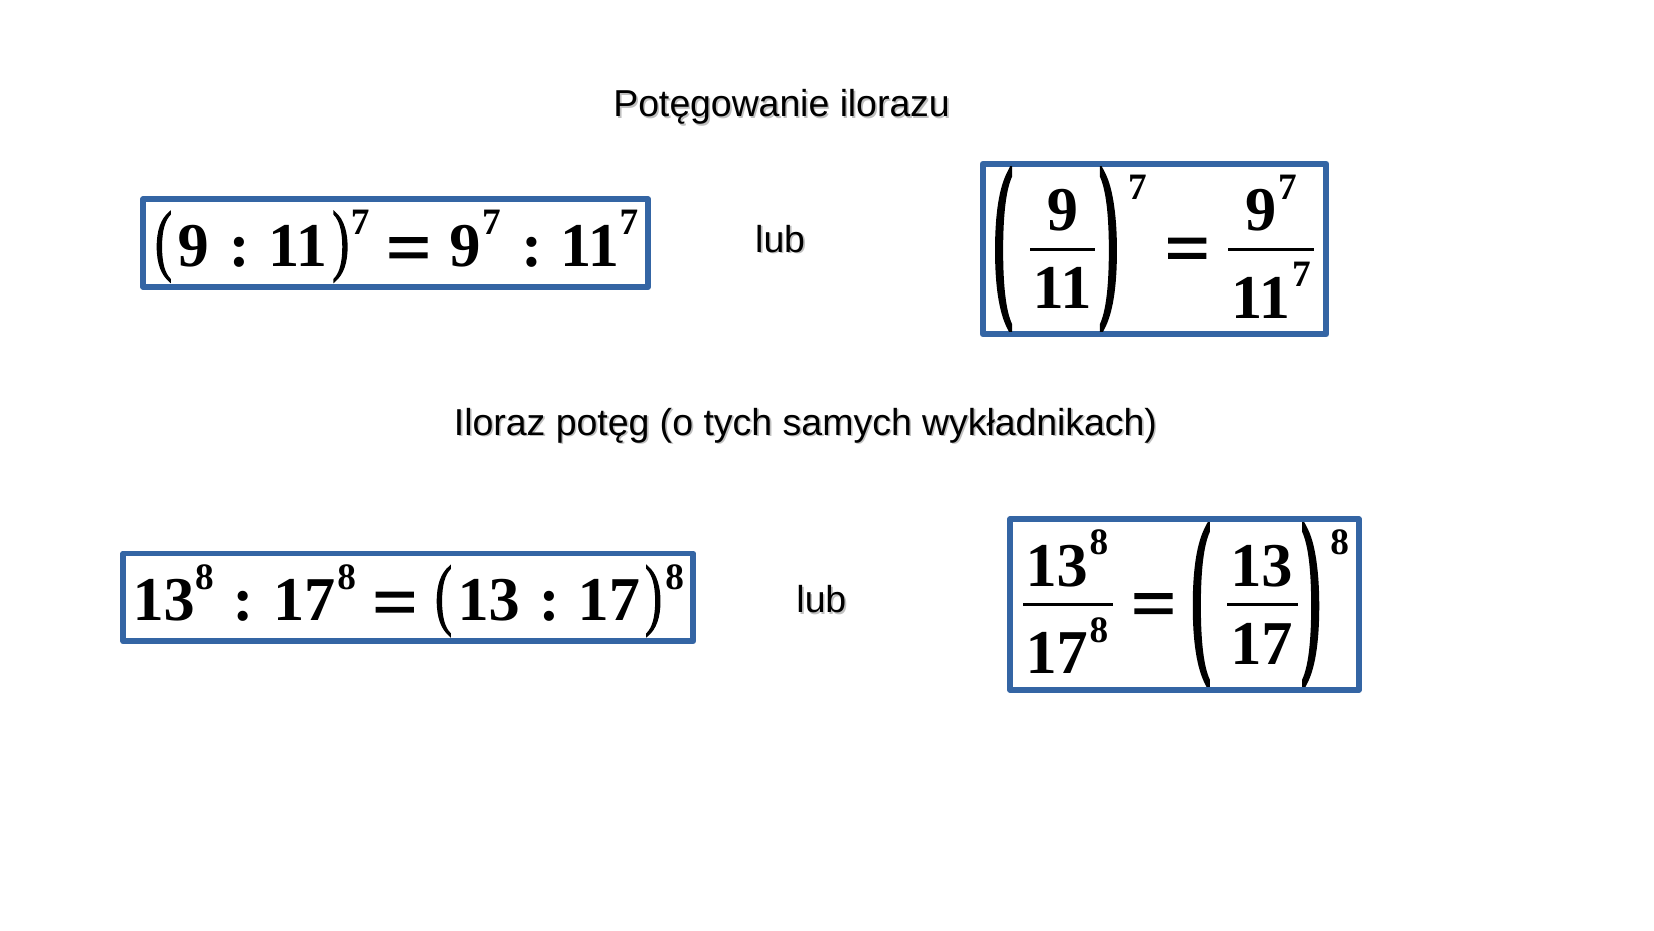

Potęgowanie ilorazu
lub
Iloraz potęg (o tych samych wykładnikach)
lub